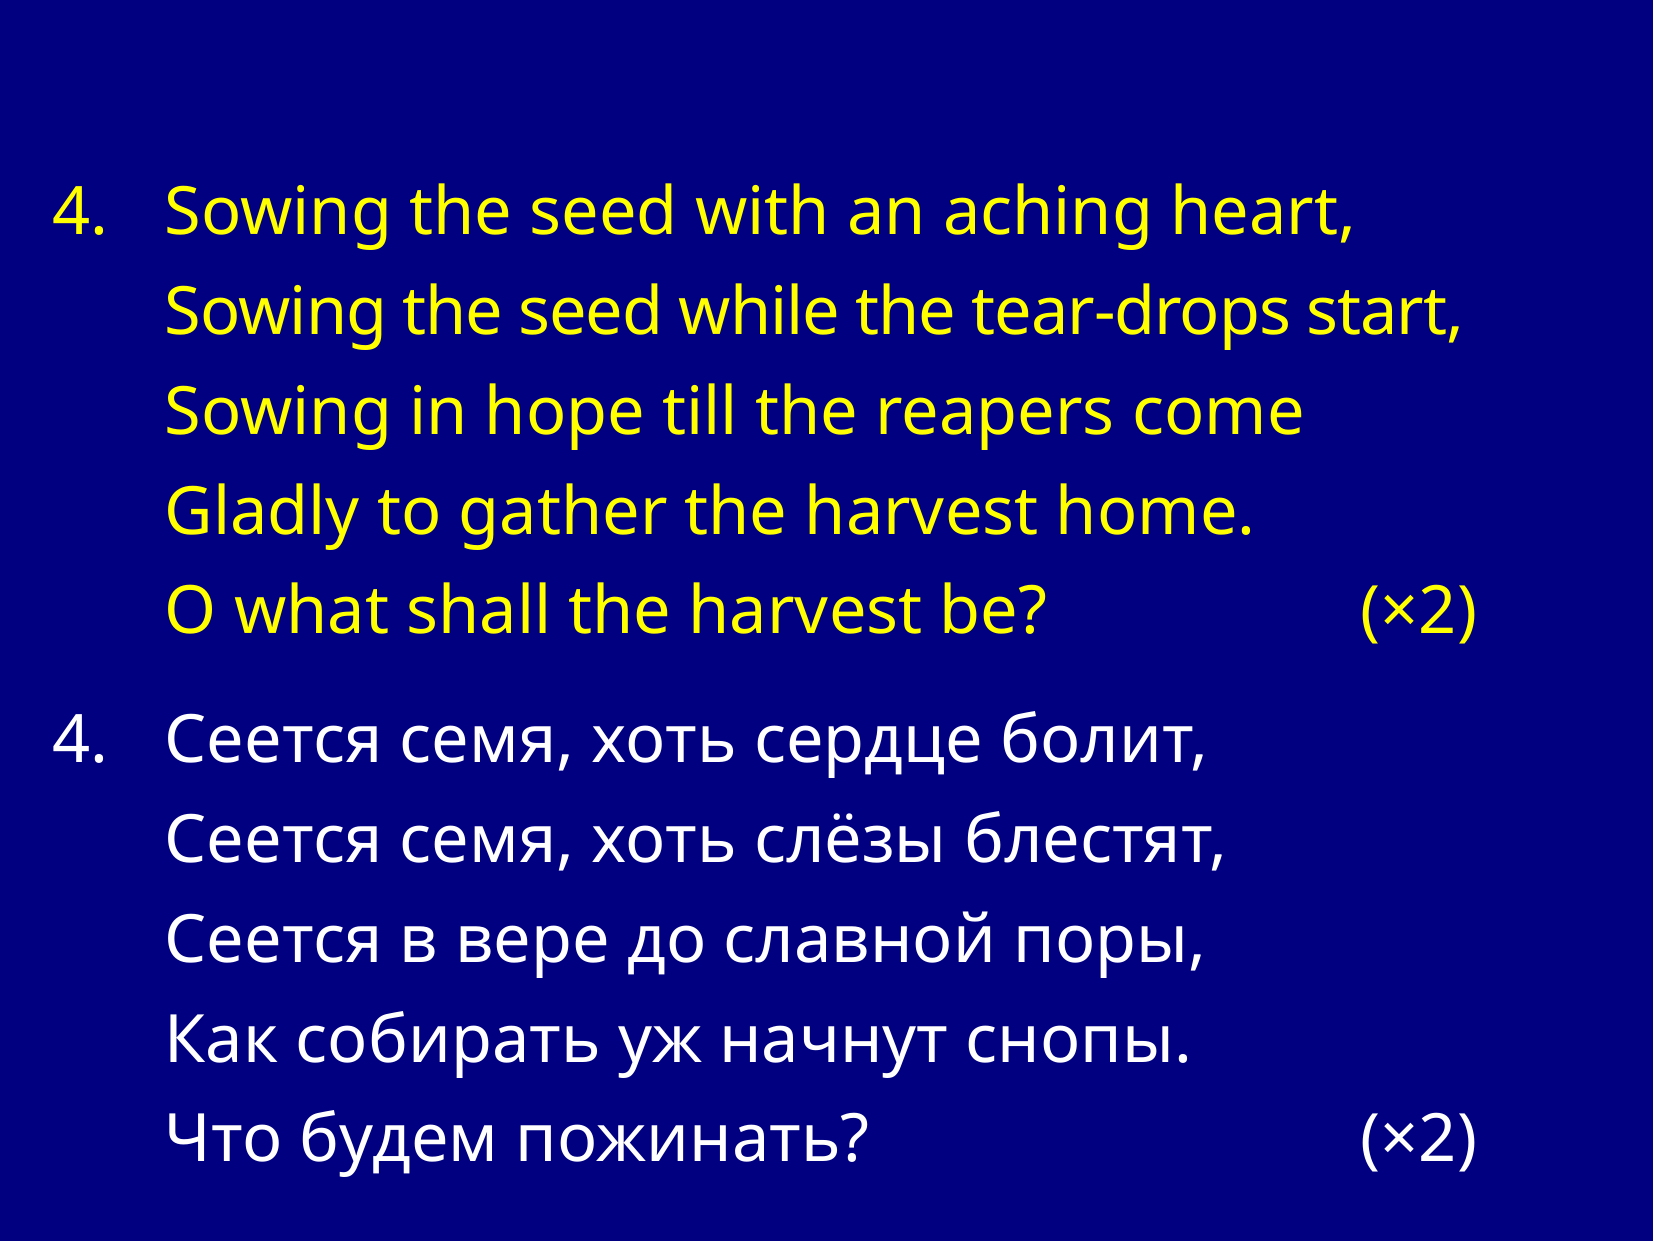

4.	Sowing the seed with an aching heart,
	Sowing the seed while the tear-drops start,
	Sowing in hope till the reapers come
	Gladly to gather the harvest home.
	O what shall the harvest be?	(×2)
4.	Сеется семя, хоть сердце болит,
	Сеется семя, хоть слёзы блестят,
	Сеется в вере до славной поры,
	Как собирать уж начнут снопы.
	Что будем пожинать?	(×2)